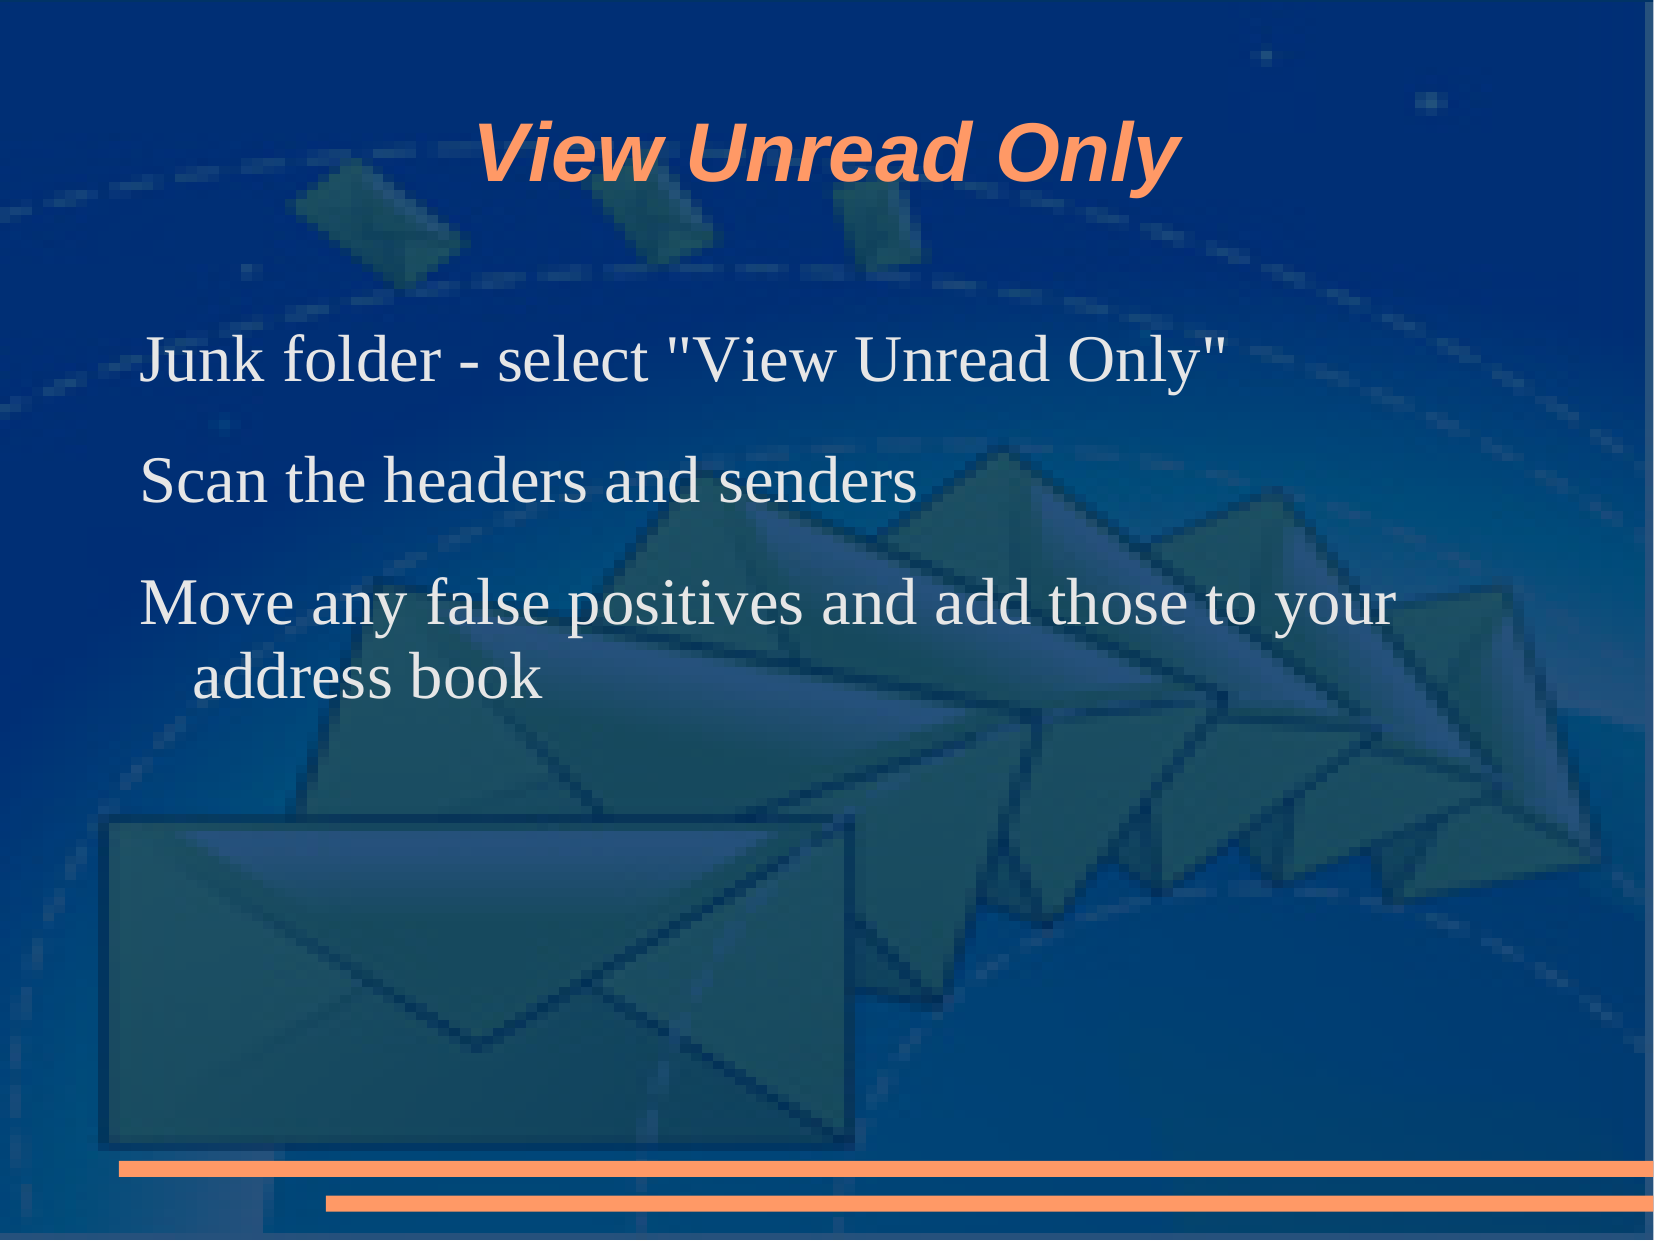

# View Unread Only
Junk folder - select "View Unread Only"
Scan the headers and senders
Move any false positives and add those to your address book